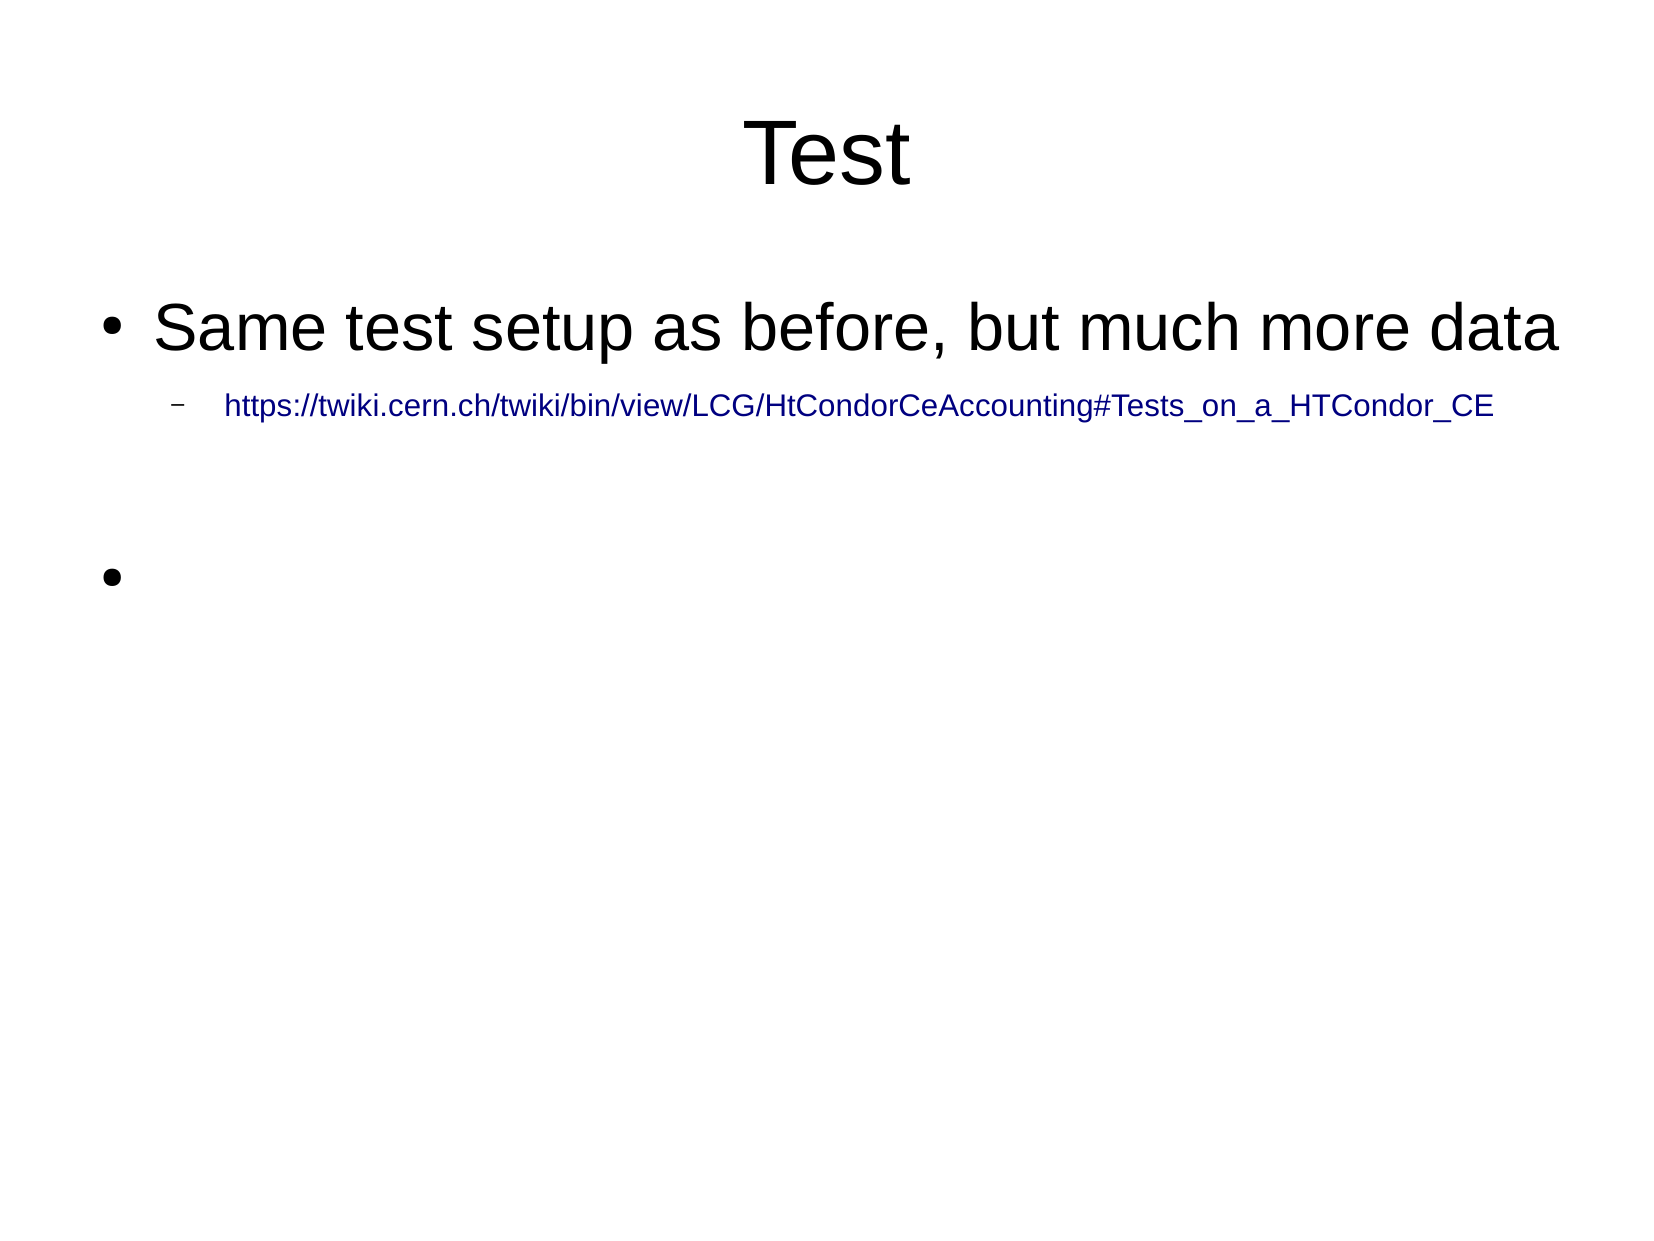

# Test
Same test setup as before, but much more data
https://twiki.cern.ch/twiki/bin/view/LCG/HtCondorCeAccounting#Tests_on_a_HTCondor_CE